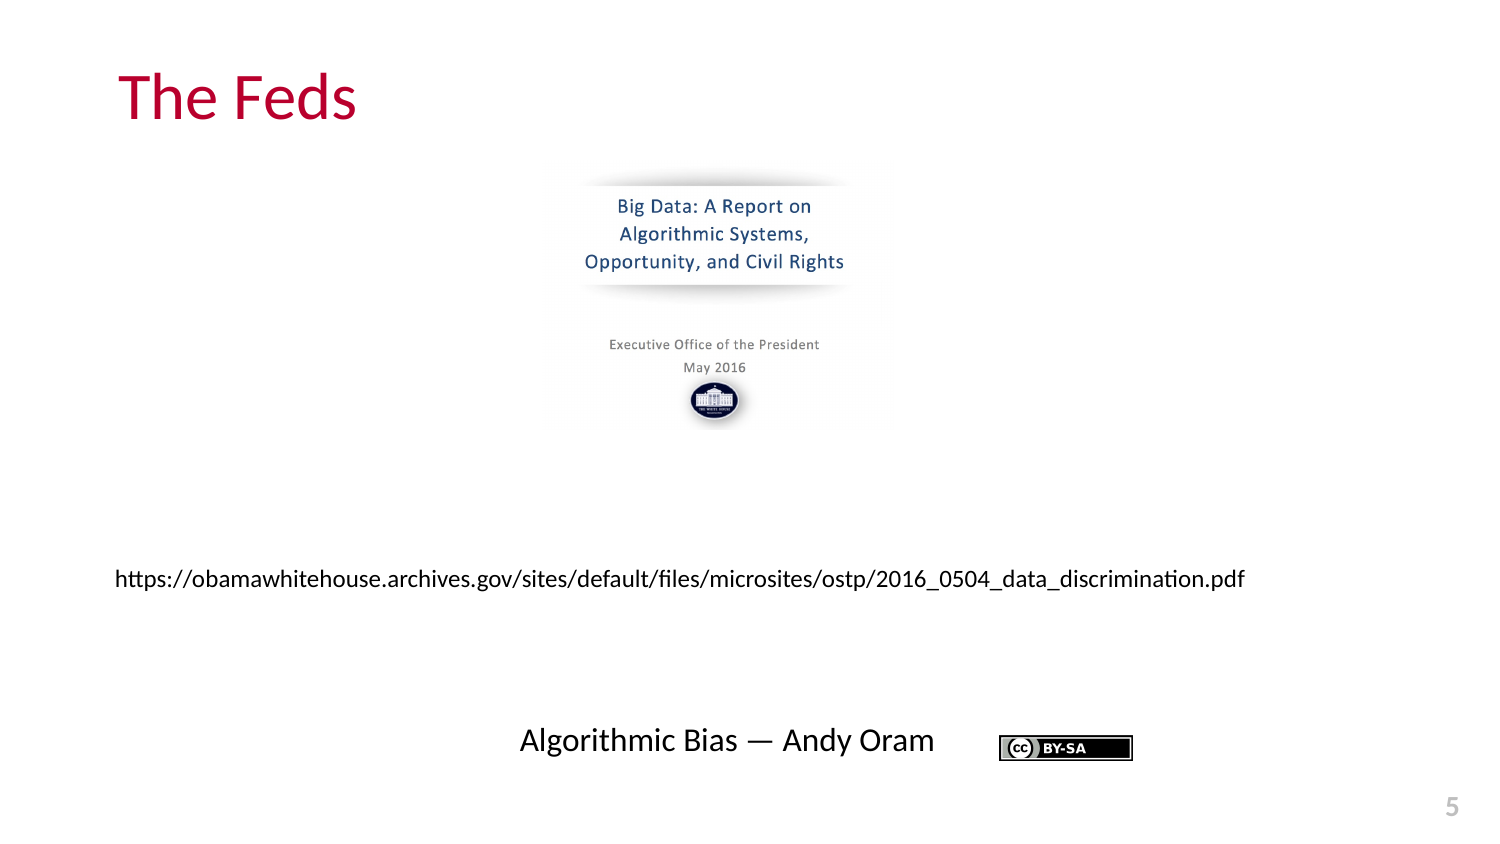

# The Feds
https://obamawhitehouse.archives.gov/sites/default/files/microsites/ostp/2016_0504_data_discrimination.pdf
Algorithmic Bias — Andy Oram